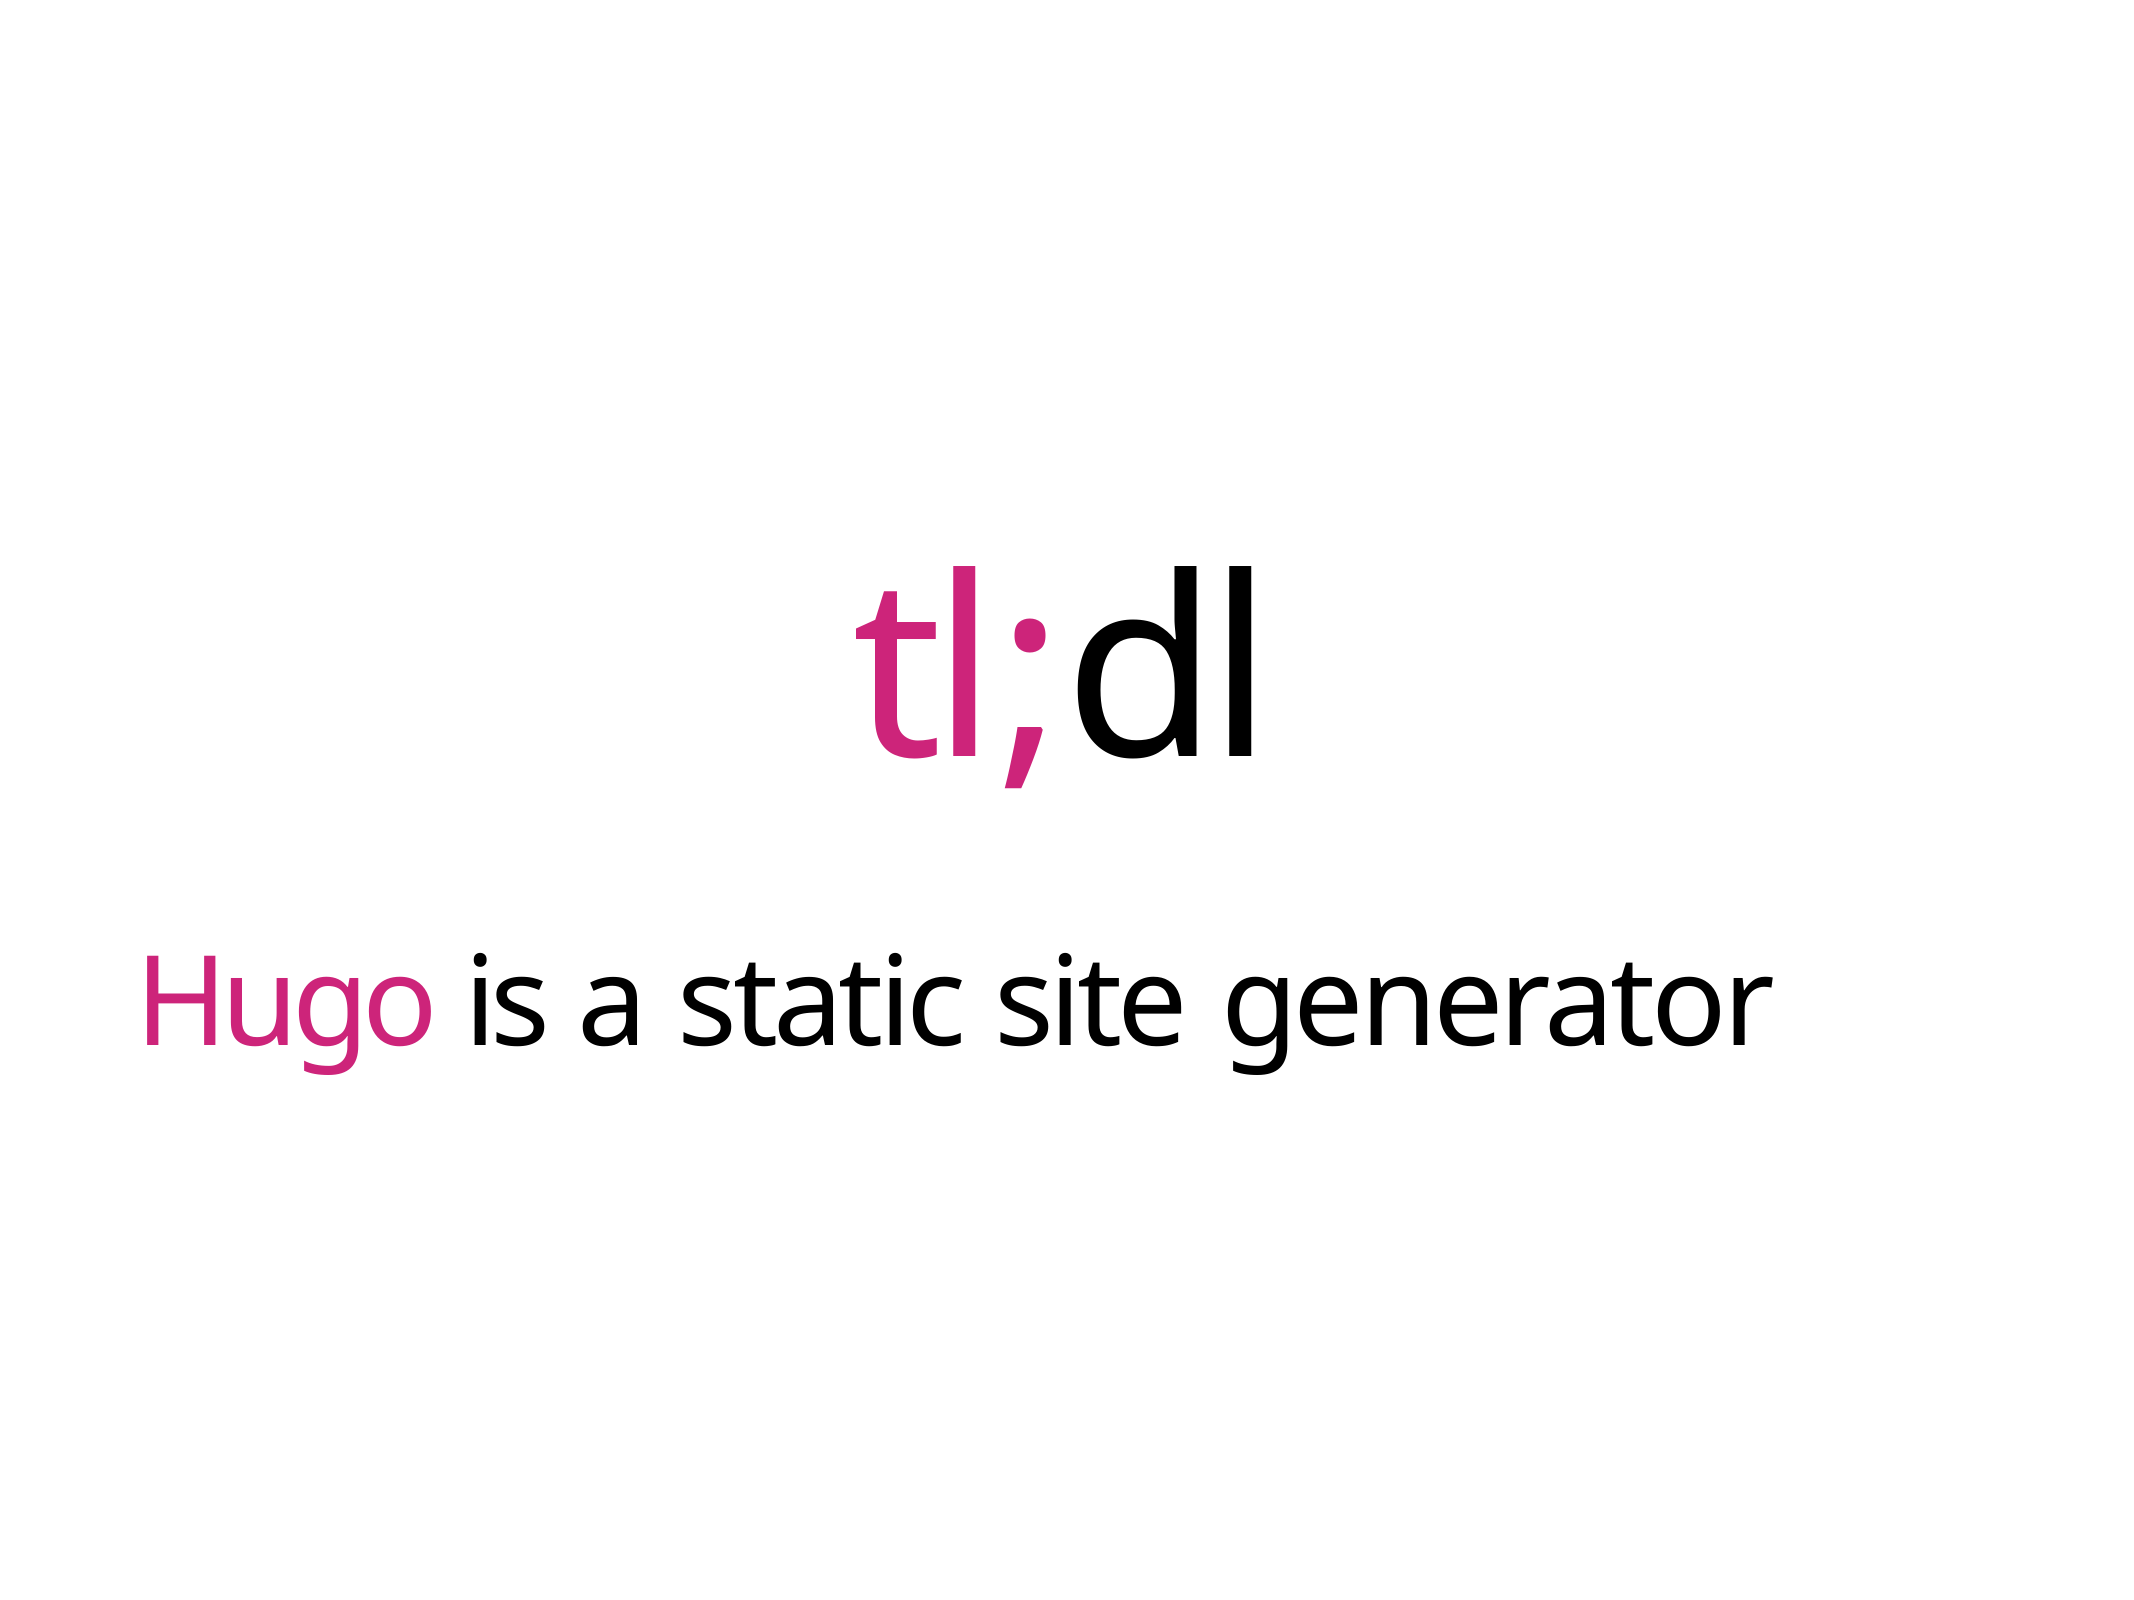

tl;dl
Hugo is a static site generator